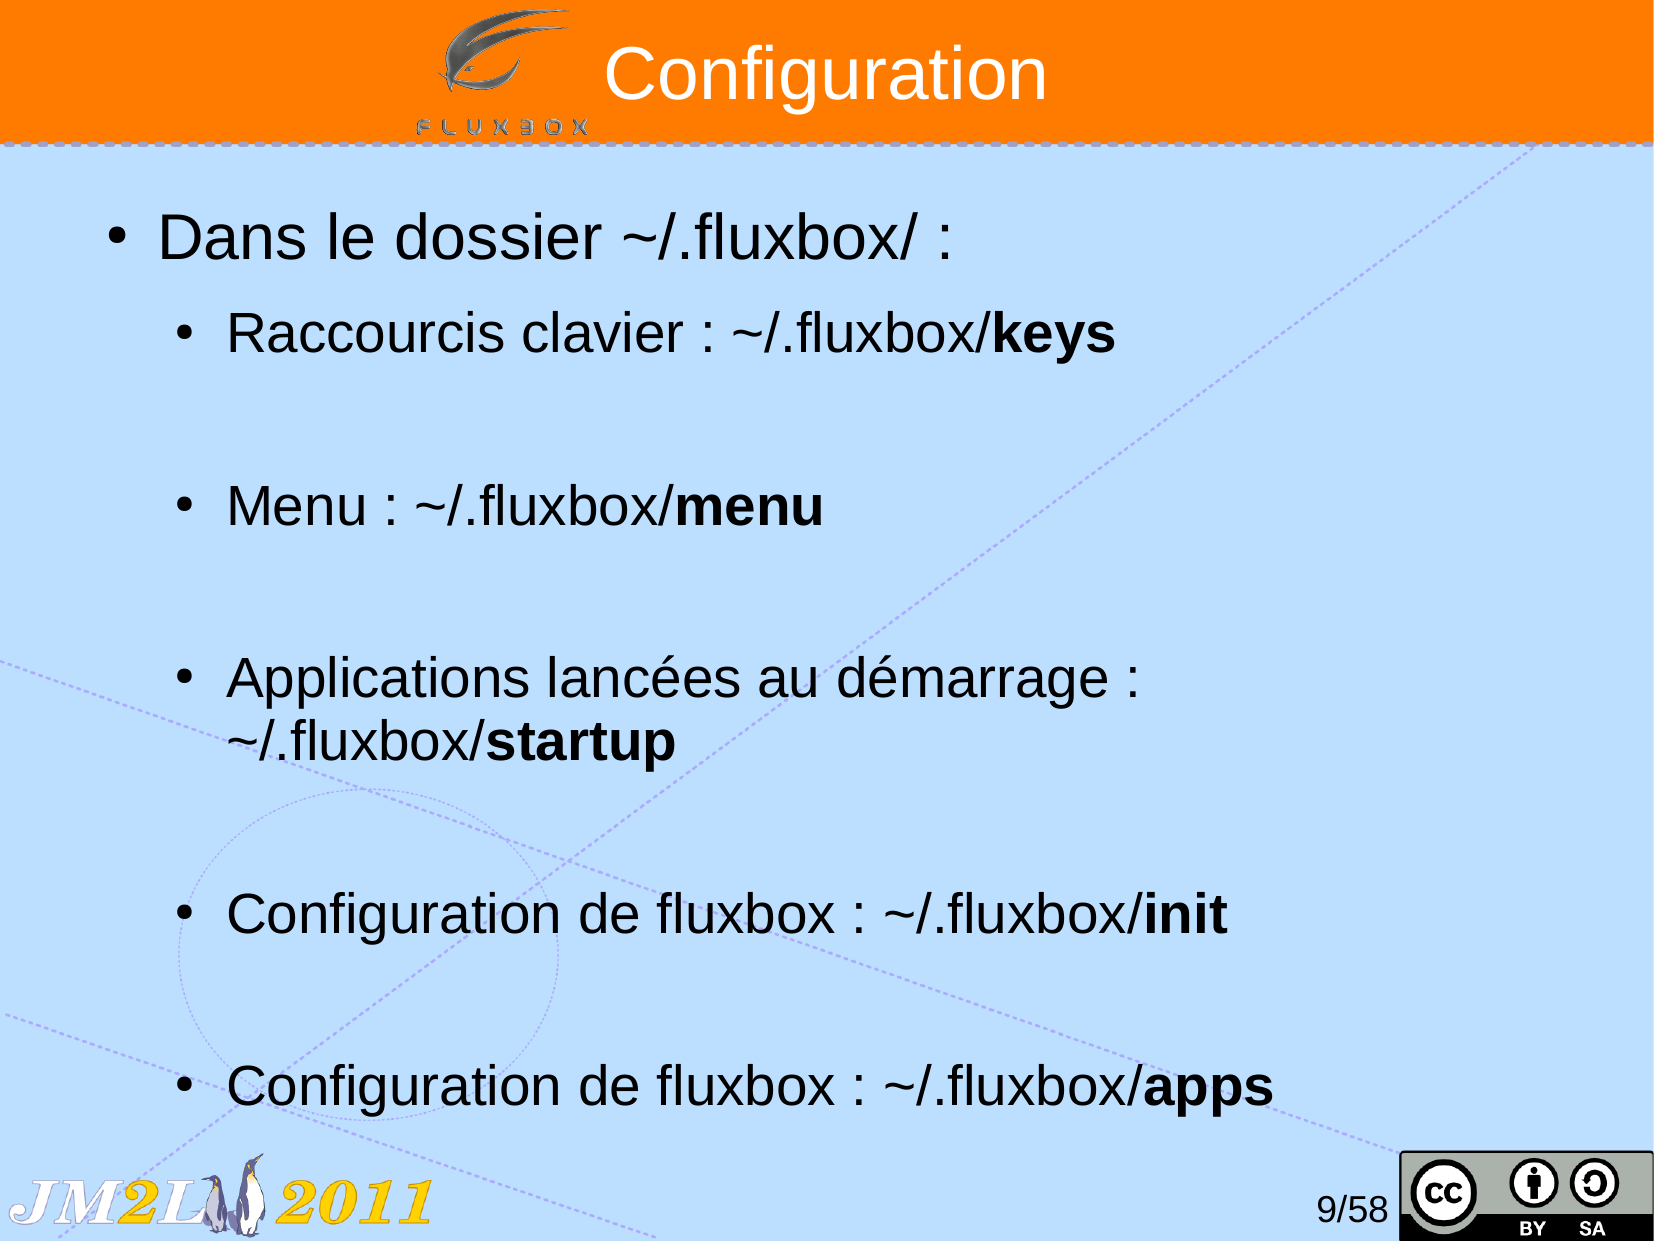

# Configuration
Dans le dossier ~/.fluxbox/ :
Raccourcis clavier : ~/.fluxbox/keys
Menu : ~/.fluxbox/menu
Applications lancées au démarrage : ~/.fluxbox/startup
Configuration de fluxbox : ~/.fluxbox/init
Configuration de fluxbox : ~/.fluxbox/apps